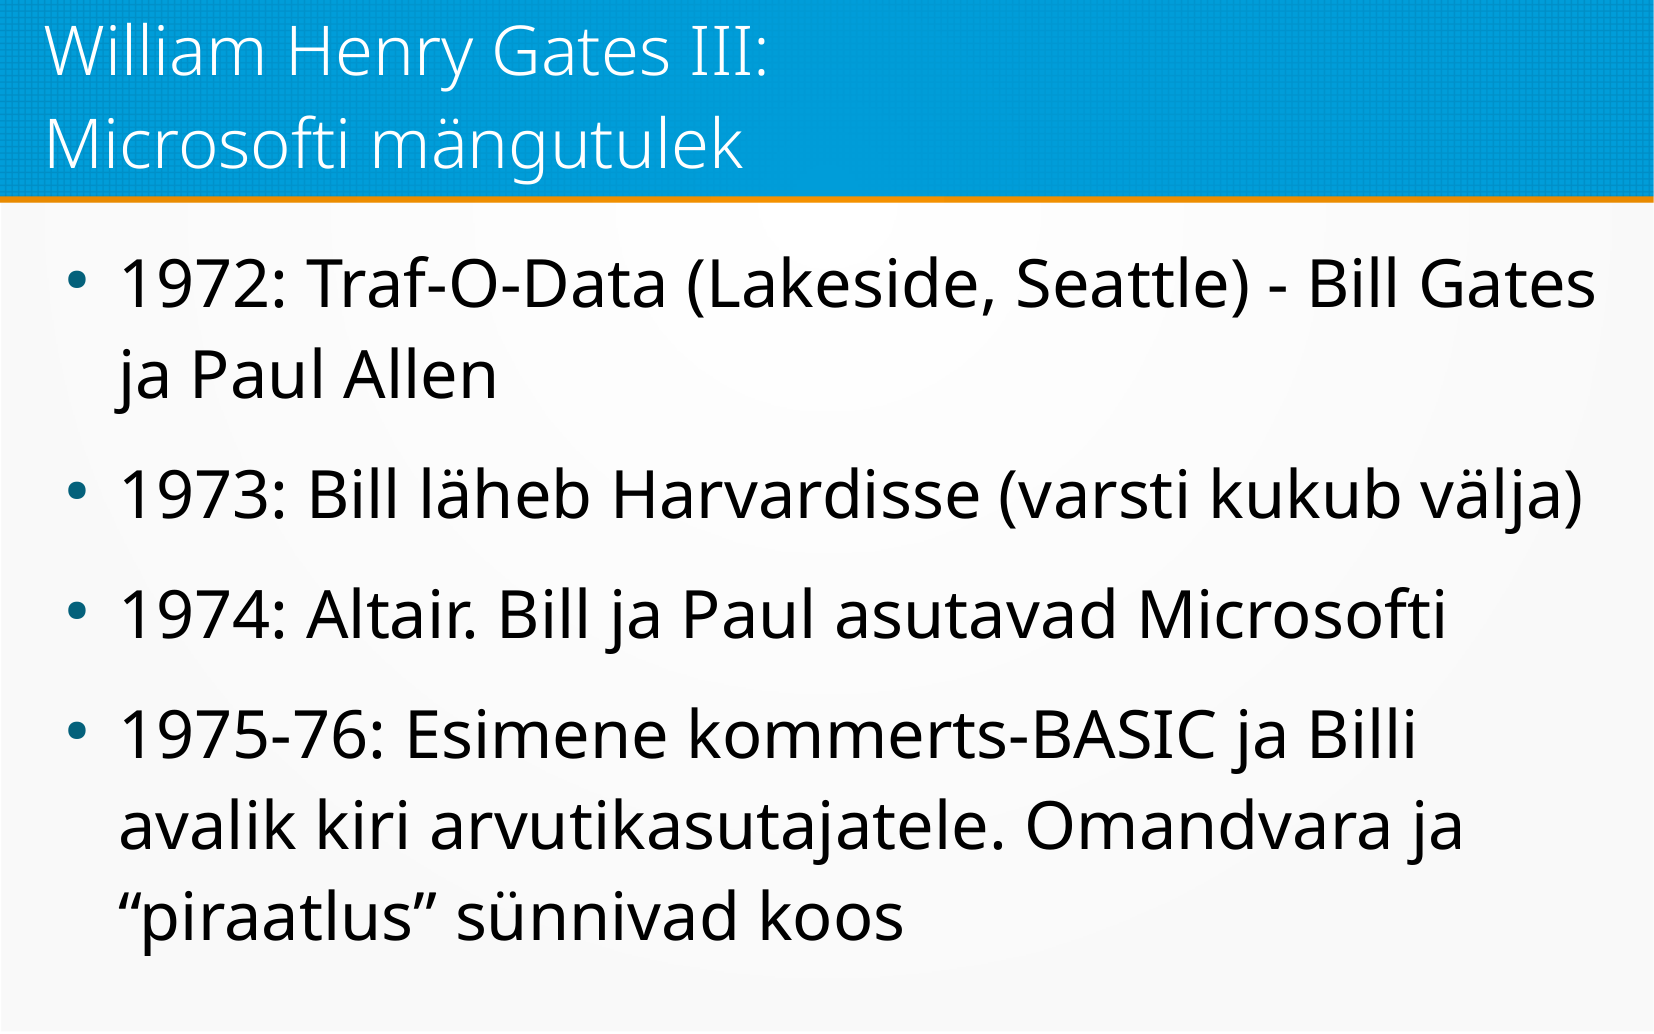

# William Henry Gates III: Microsofti mängutulek
1972: Traf-O-Data (Lakeside, Seattle) - Bill Gates ja Paul Allen
1973: Bill läheb Harvardisse (varsti kukub välja)
1974: Altair. Bill ja Paul asutavad Microsofti
1975-76: Esimene kommerts-BASIC ja Billi avalik kiri arvutikasutajatele. Omandvara ja “piraatlus” sünnivad koos